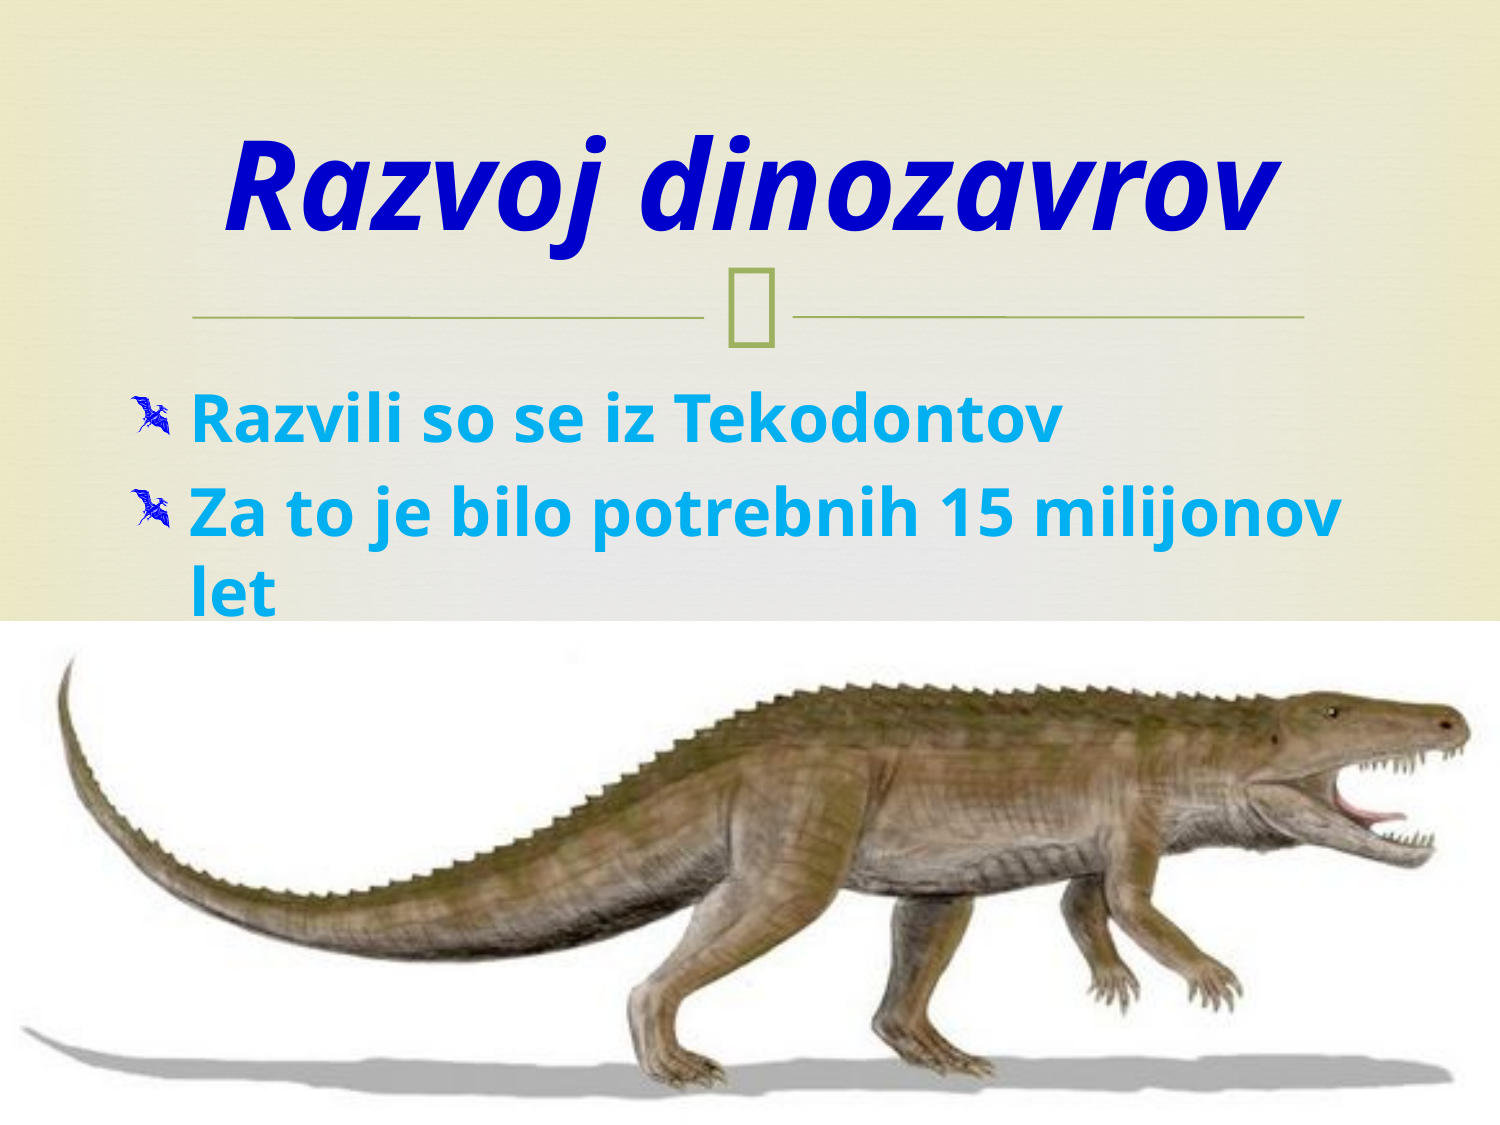

Razvoj dinozavrov
# Razvili so se iz Tekodontov
Za to je bilo potrebnih 15 milijonov let